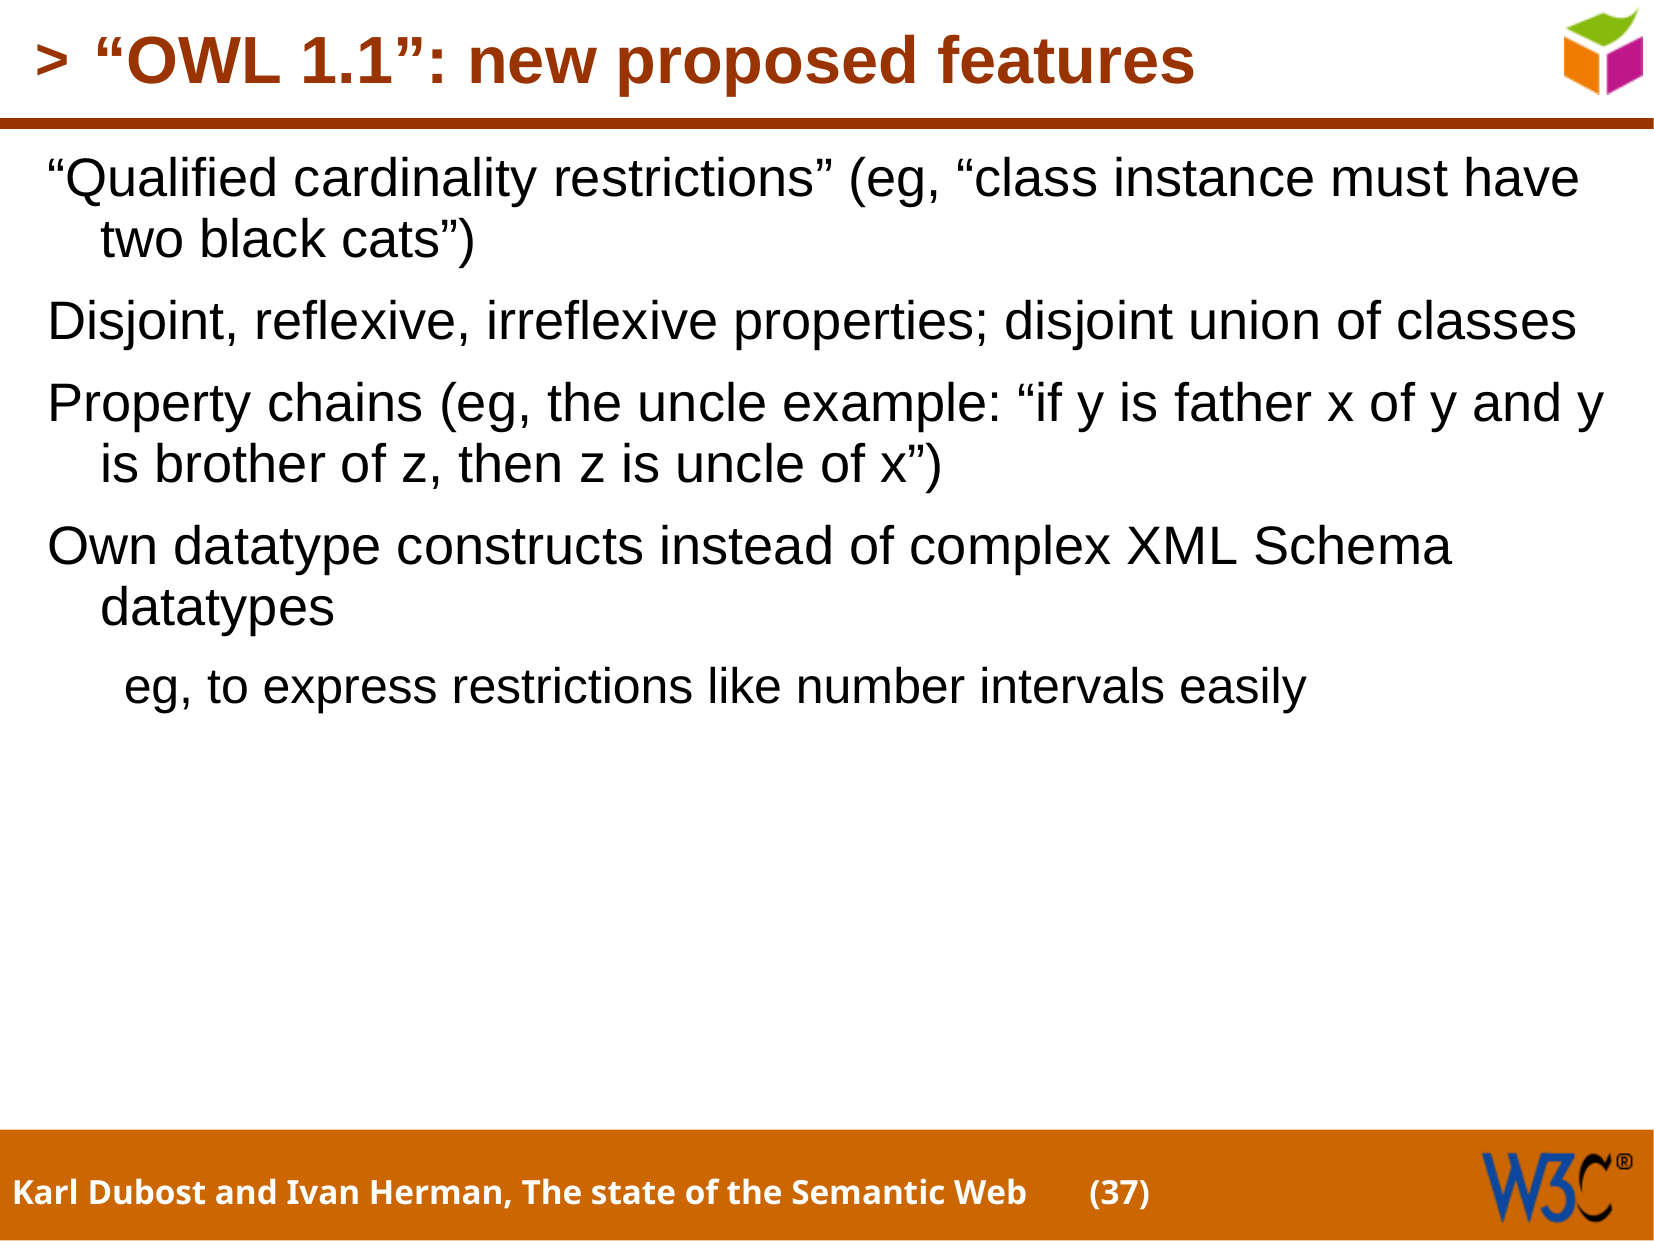

# “OWL 1.1”: new proposed features
“Qualified cardinality restrictions” (eg, “class instance must have two black cats”)
Disjoint, reflexive, irreflexive properties; disjoint union of classes
Property chains (eg, the uncle example: “if y is father x of y and y is brother of z, then z is uncle of x”)
Own datatype constructs instead of complex XML Schema datatypes
eg, to express restrictions like number intervals easily